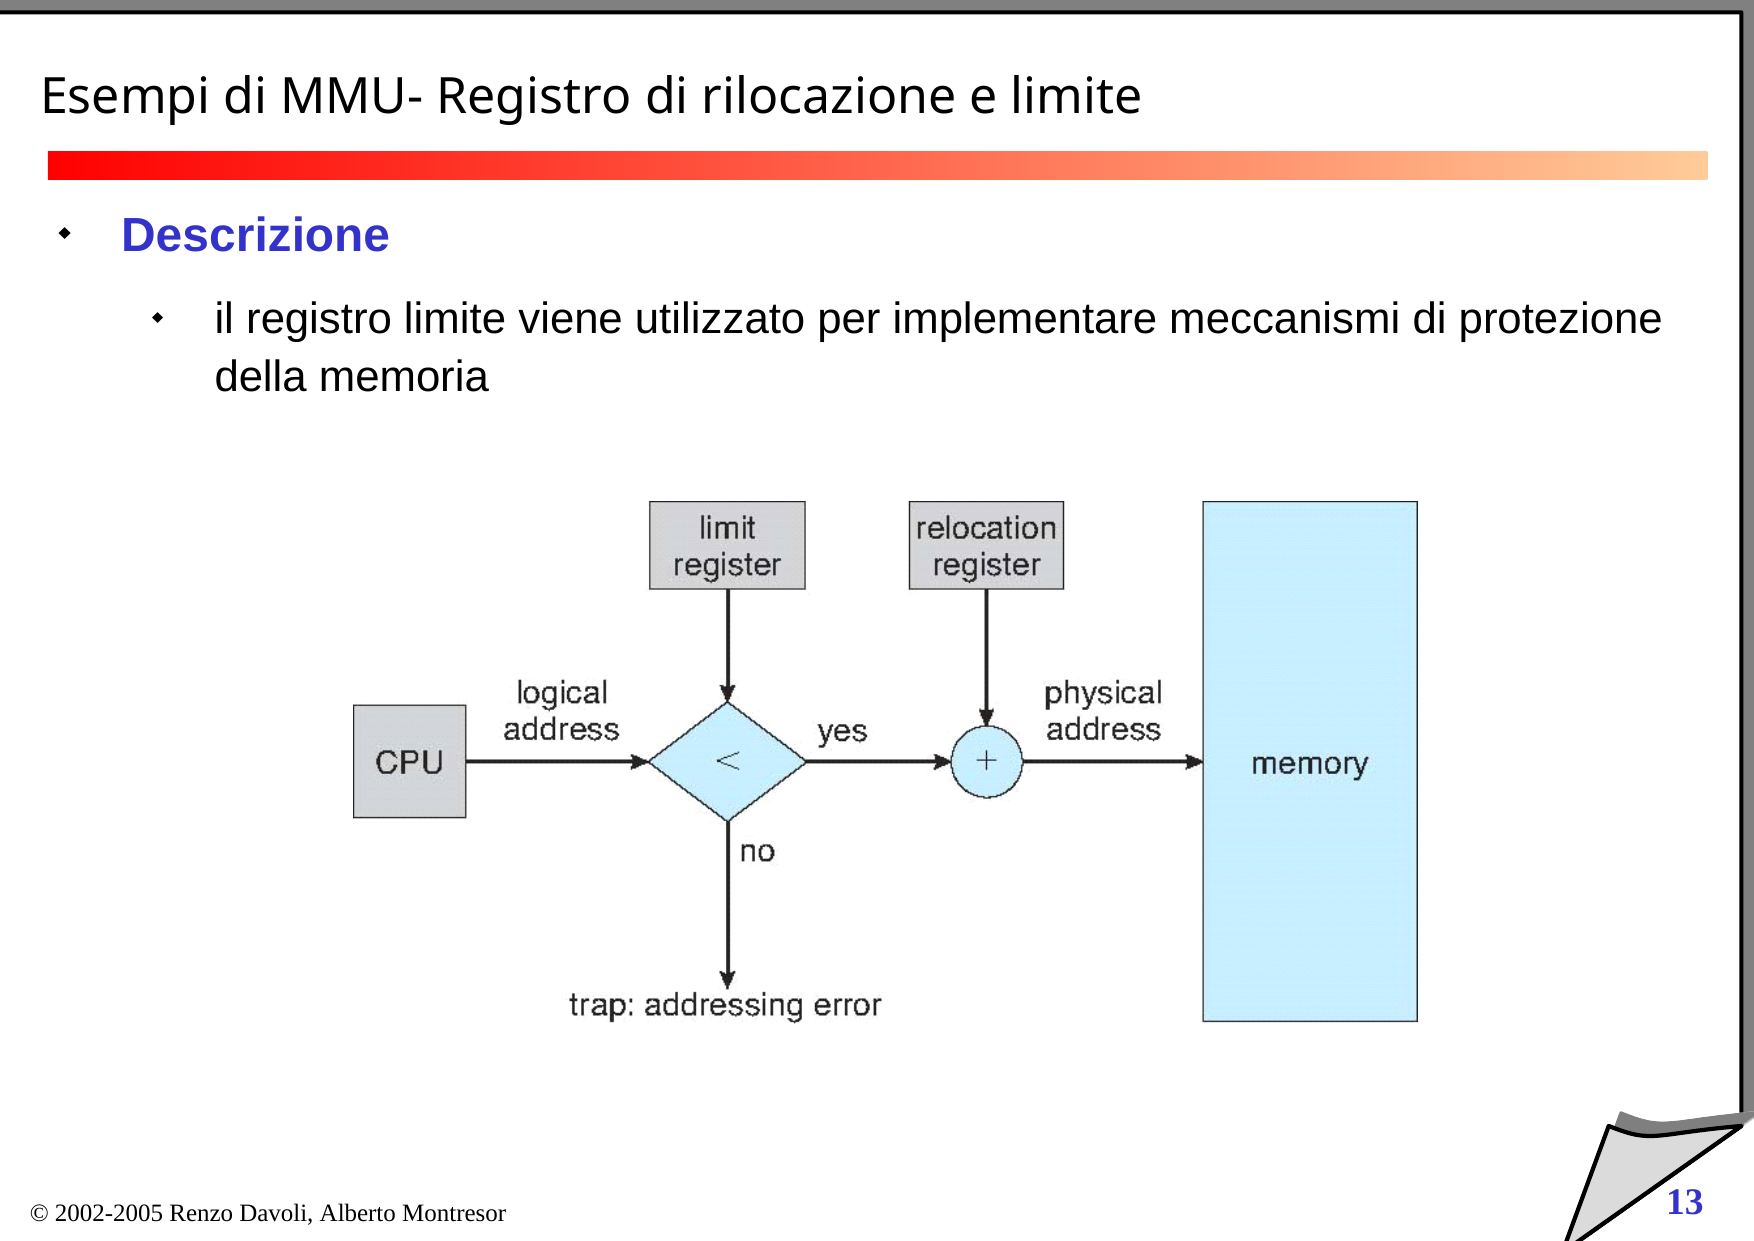

# Esempi di MMU- Registro di rilocazione e limite
Descrizione
il registro limite viene utilizzato per implementare meccanismi di protezione della memoria